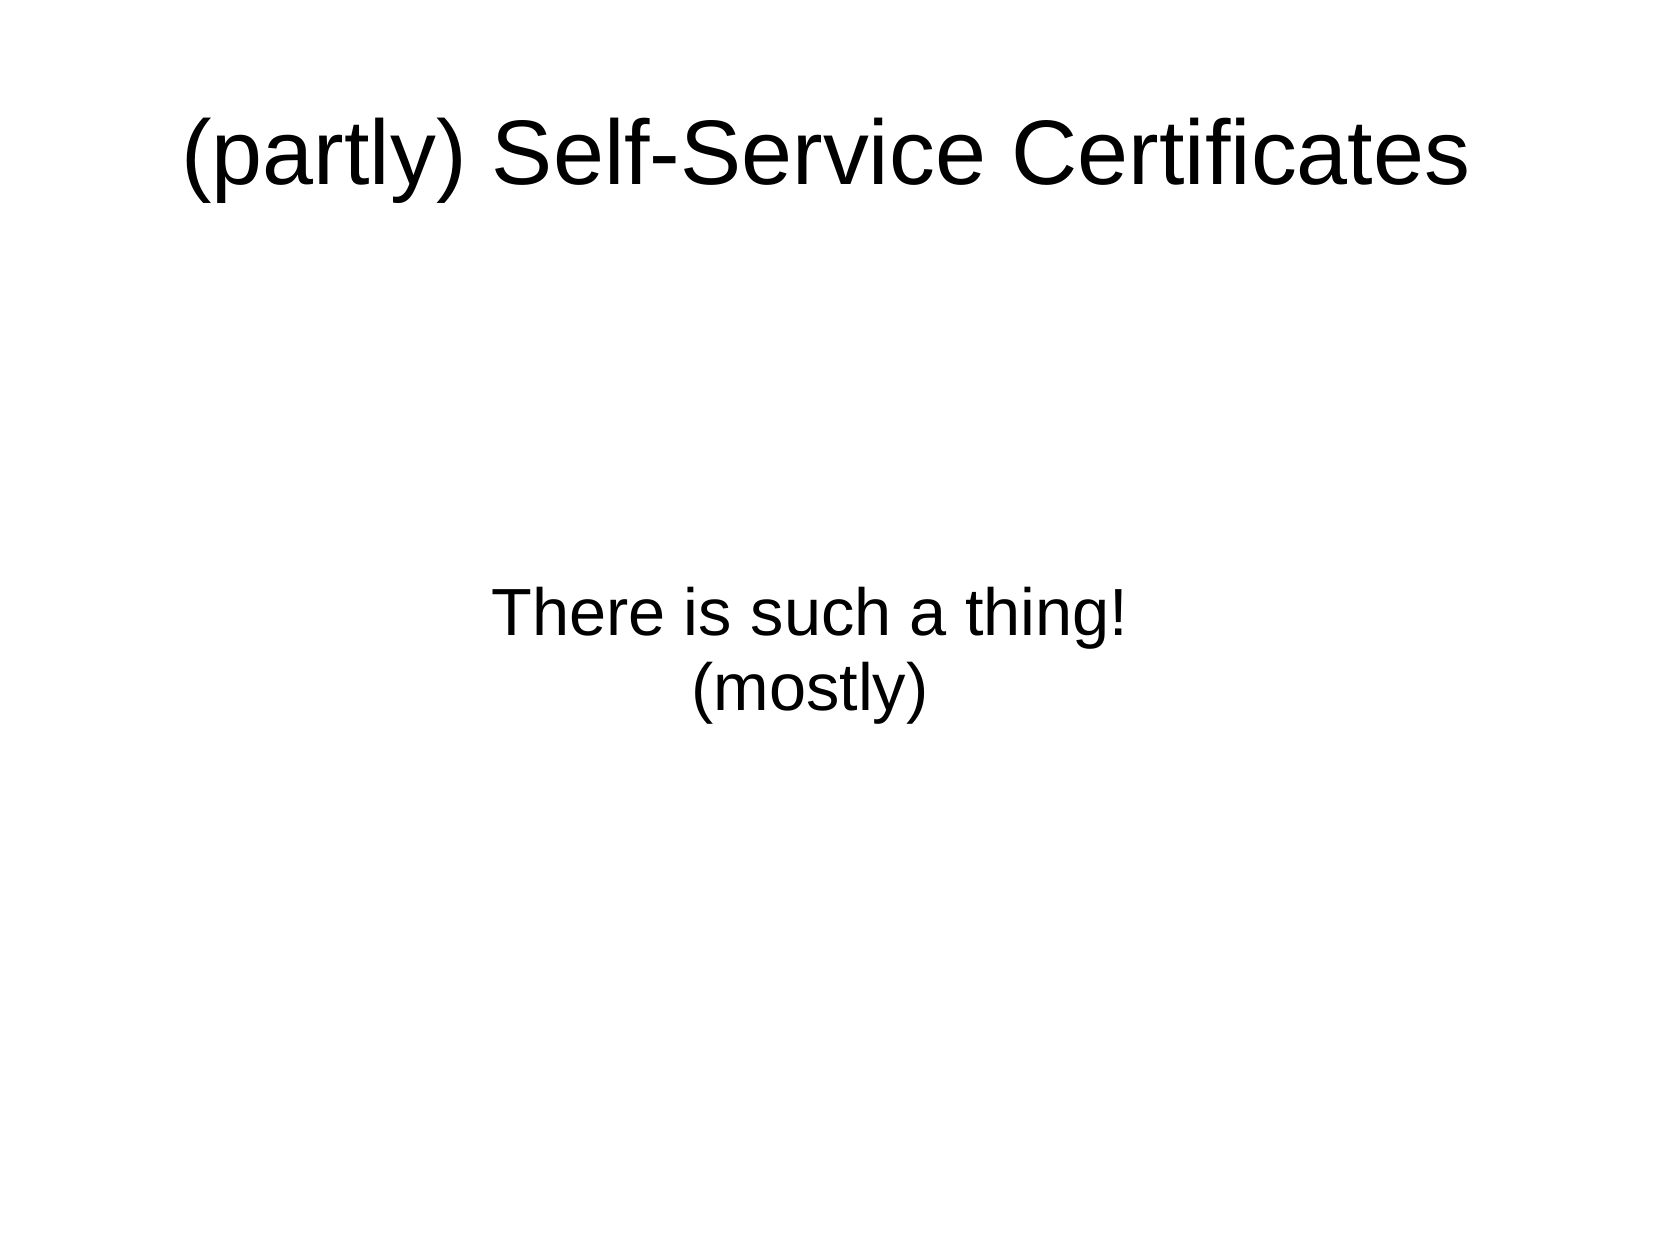

# (partly) Self-Service Certificates
There is such a thing!
(mostly)